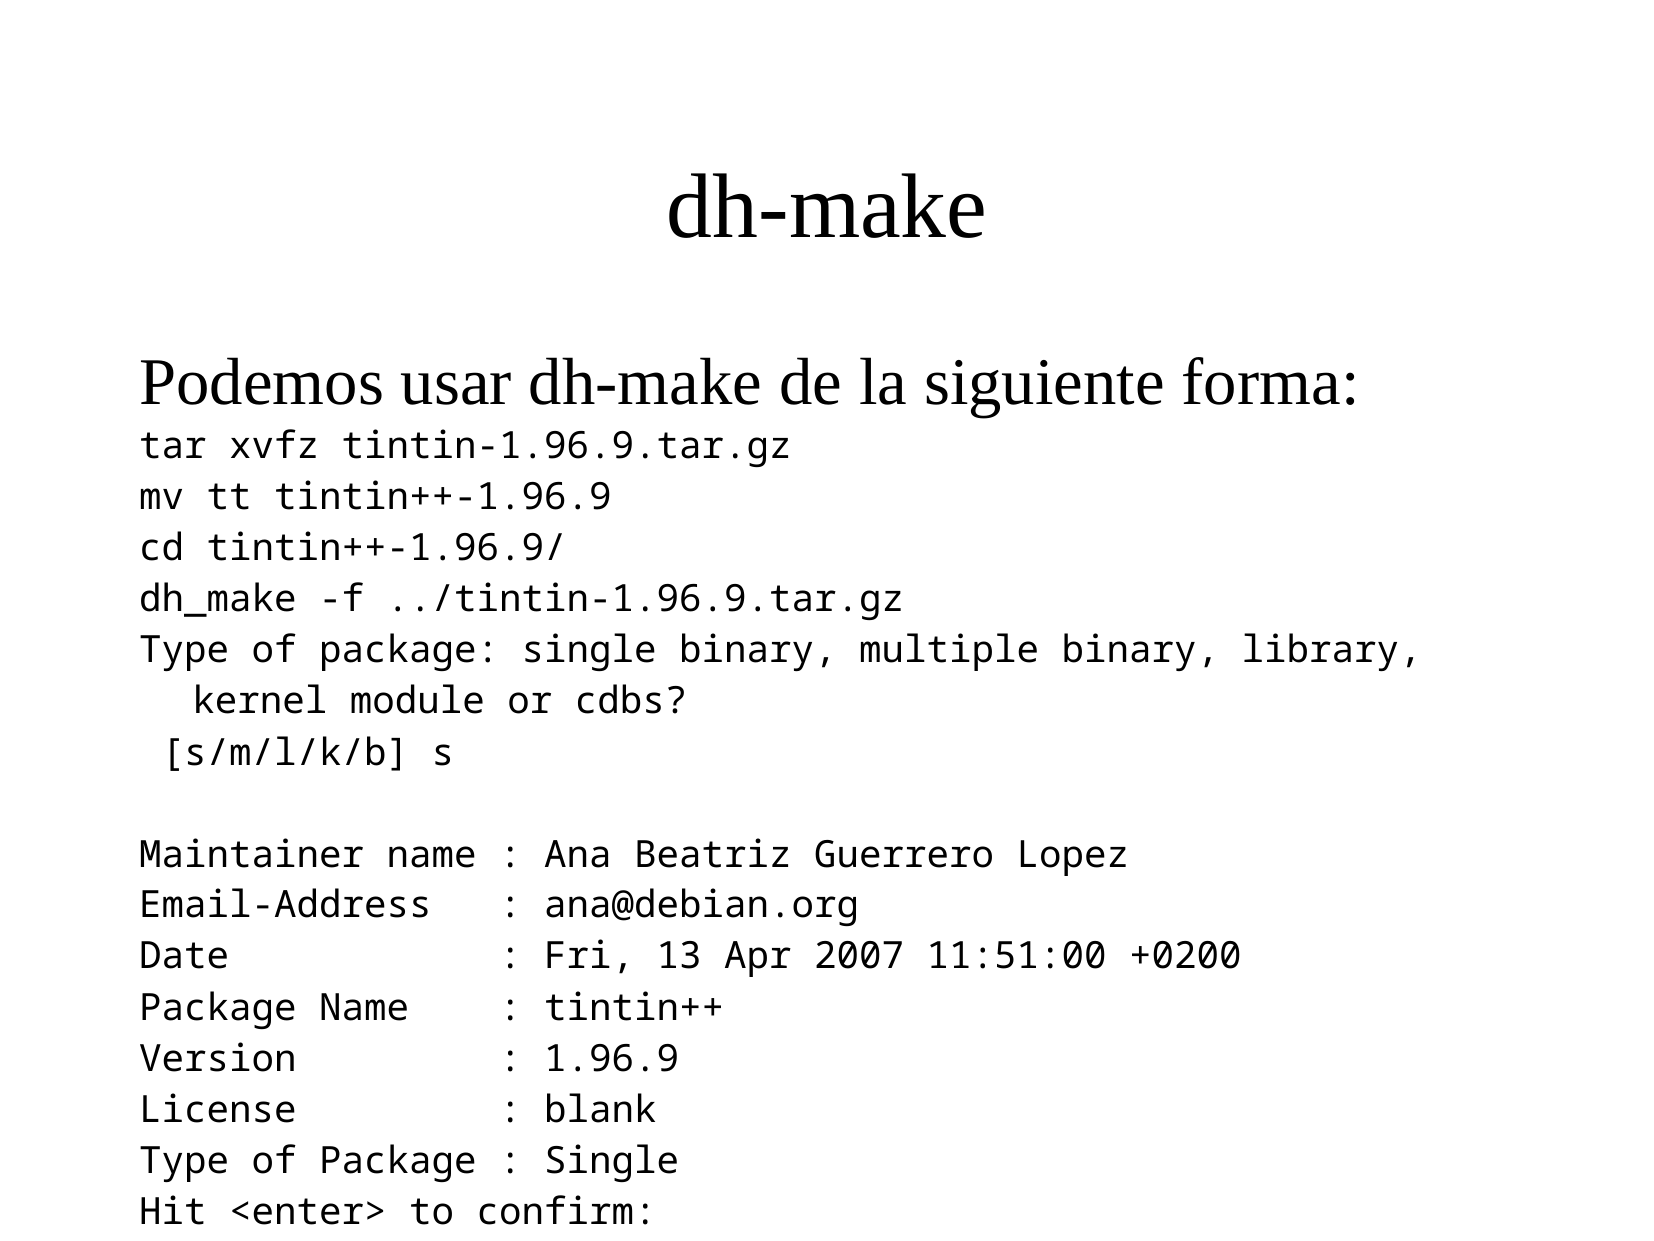

# dh-make
Podemos usar dh-make de la siguiente forma:
tar xvfz tintin-1.96.9.tar.gz
mv tt tintin++-1.96.9
cd tintin++-1.96.9/
dh_make -f ../tintin-1.96.9.tar.gz
Type of package: single binary, multiple binary, library, kernel module or cdbs?
 [s/m/l/k/b] s
Maintainer name : Ana Beatriz Guerrero Lopez
Email-Address : ana@debian.org
Date : Fri, 13 Apr 2007 11:51:00 +0200
Package Name : tintin++
Version : 1.96.9
License : blank
Type of Package : Single
Hit <enter> to confirm: